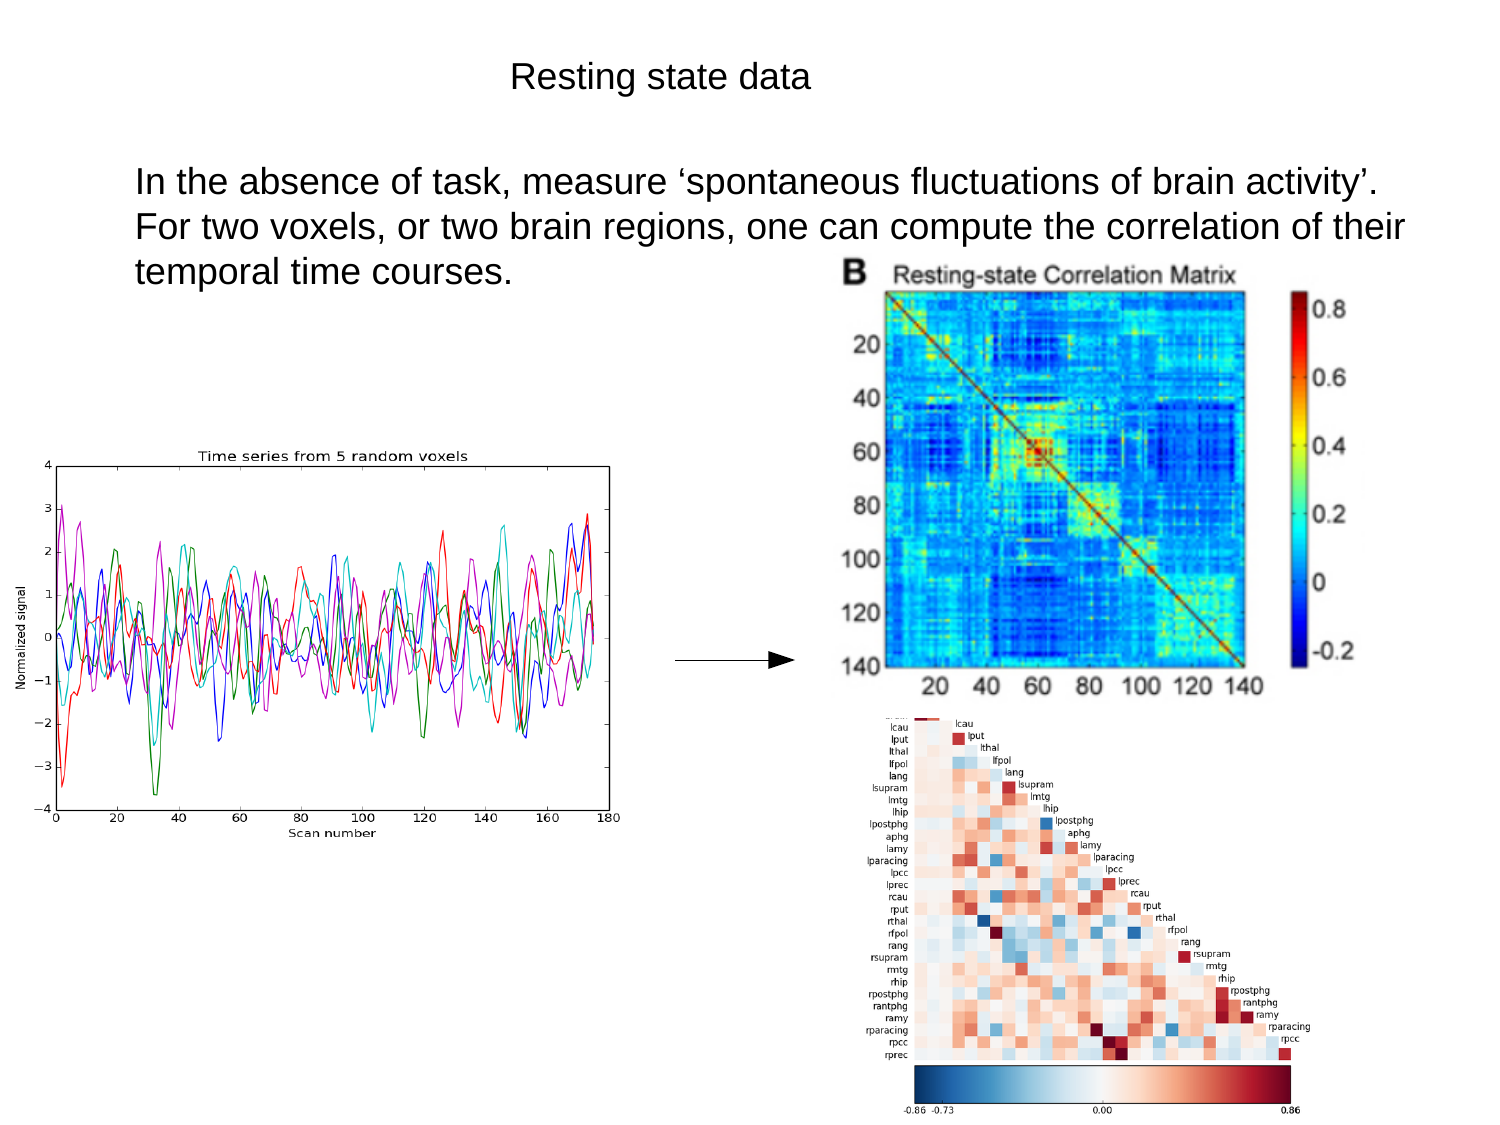

Resting state data
In the absence of task, measure ‘spontaneous fluctuations of brain activity’.
For two voxels, or two brain regions, one can compute the correlation of their temporal time courses.